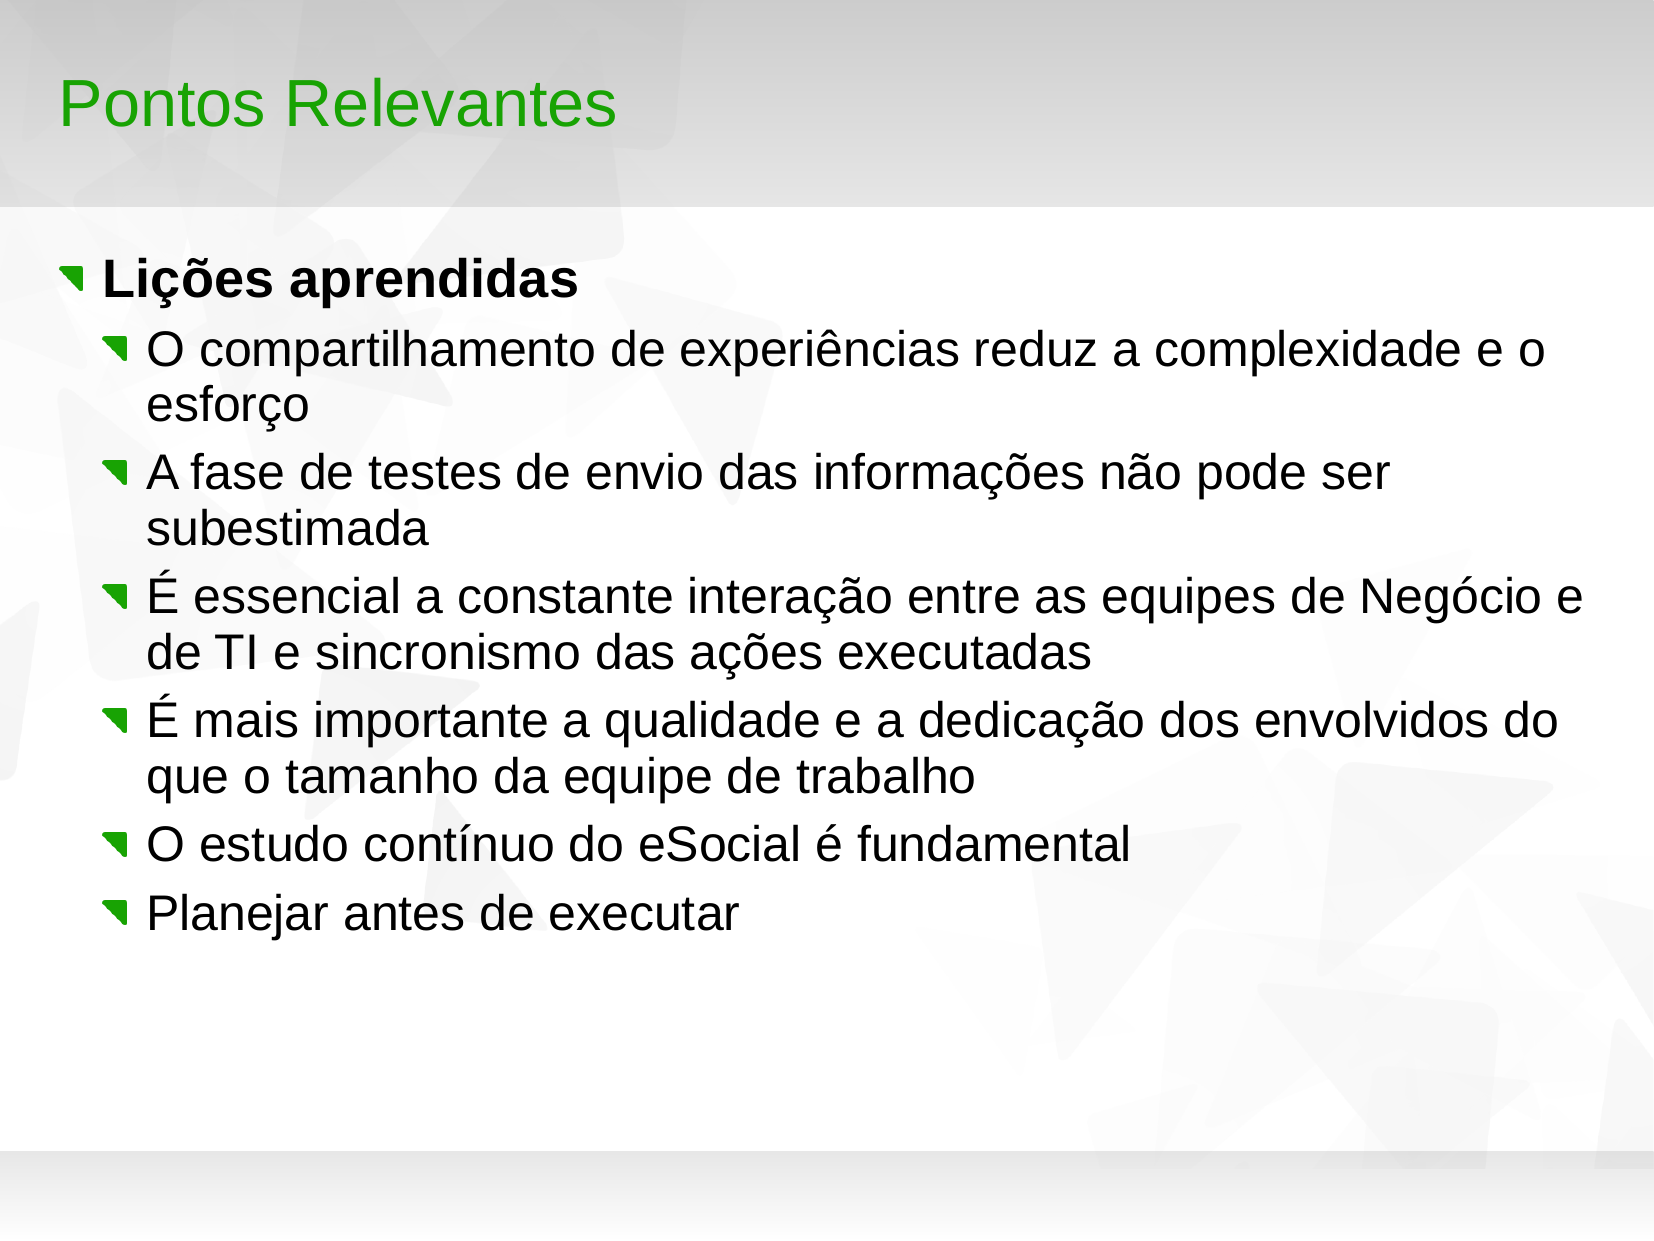

# Pontos Relevantes
Lições aprendidas
O compartilhamento de experiências reduz a complexidade e o esforço
A fase de testes de envio das informações não pode ser subestimada
É essencial a constante interação entre as equipes de Negócio e de TI e sincronismo das ações executadas
É mais importante a qualidade e a dedicação dos envolvidos do que o tamanho da equipe de trabalho
O estudo contínuo do eSocial é fundamental
Planejar antes de executar